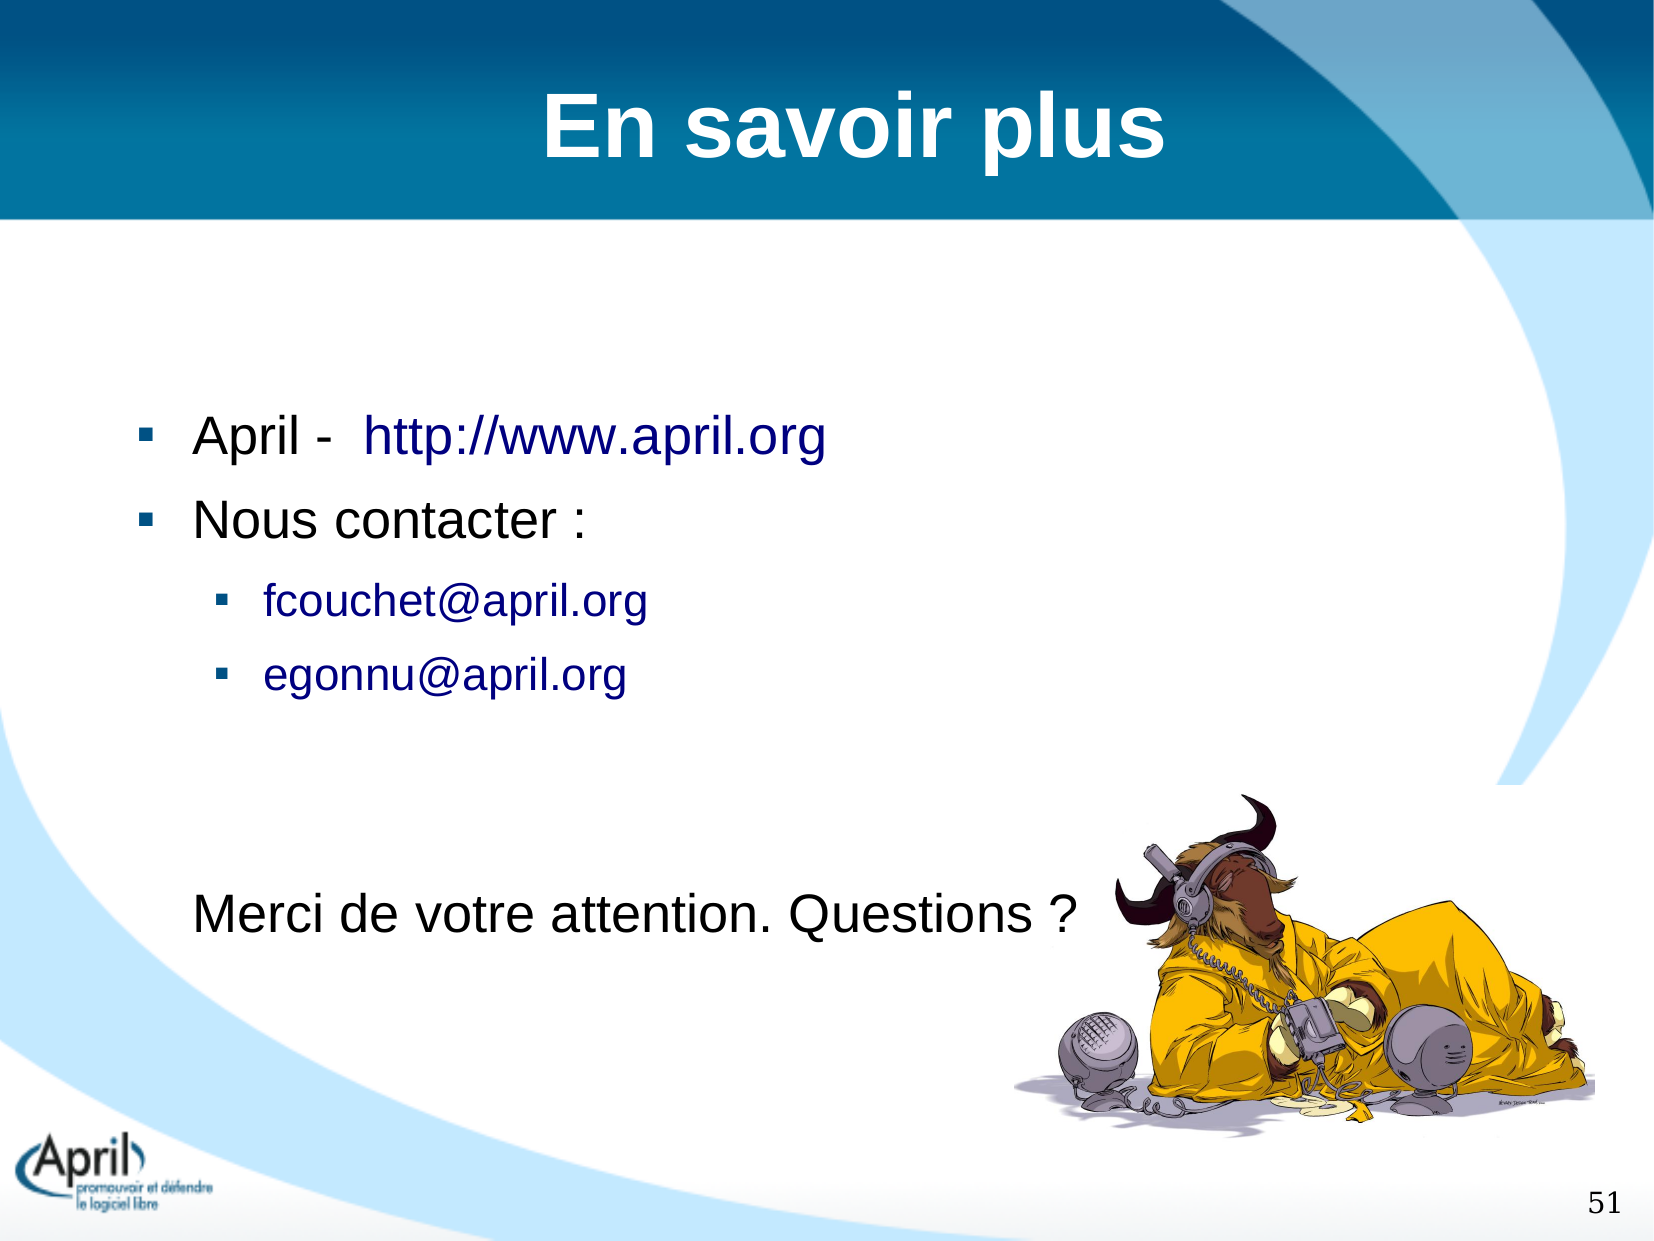

# En savoir plus
April - http://www.april.org
Nous contacter :
fcouchet@april.org
egonnu@april.org
Merci de votre attention. Questions ?
51